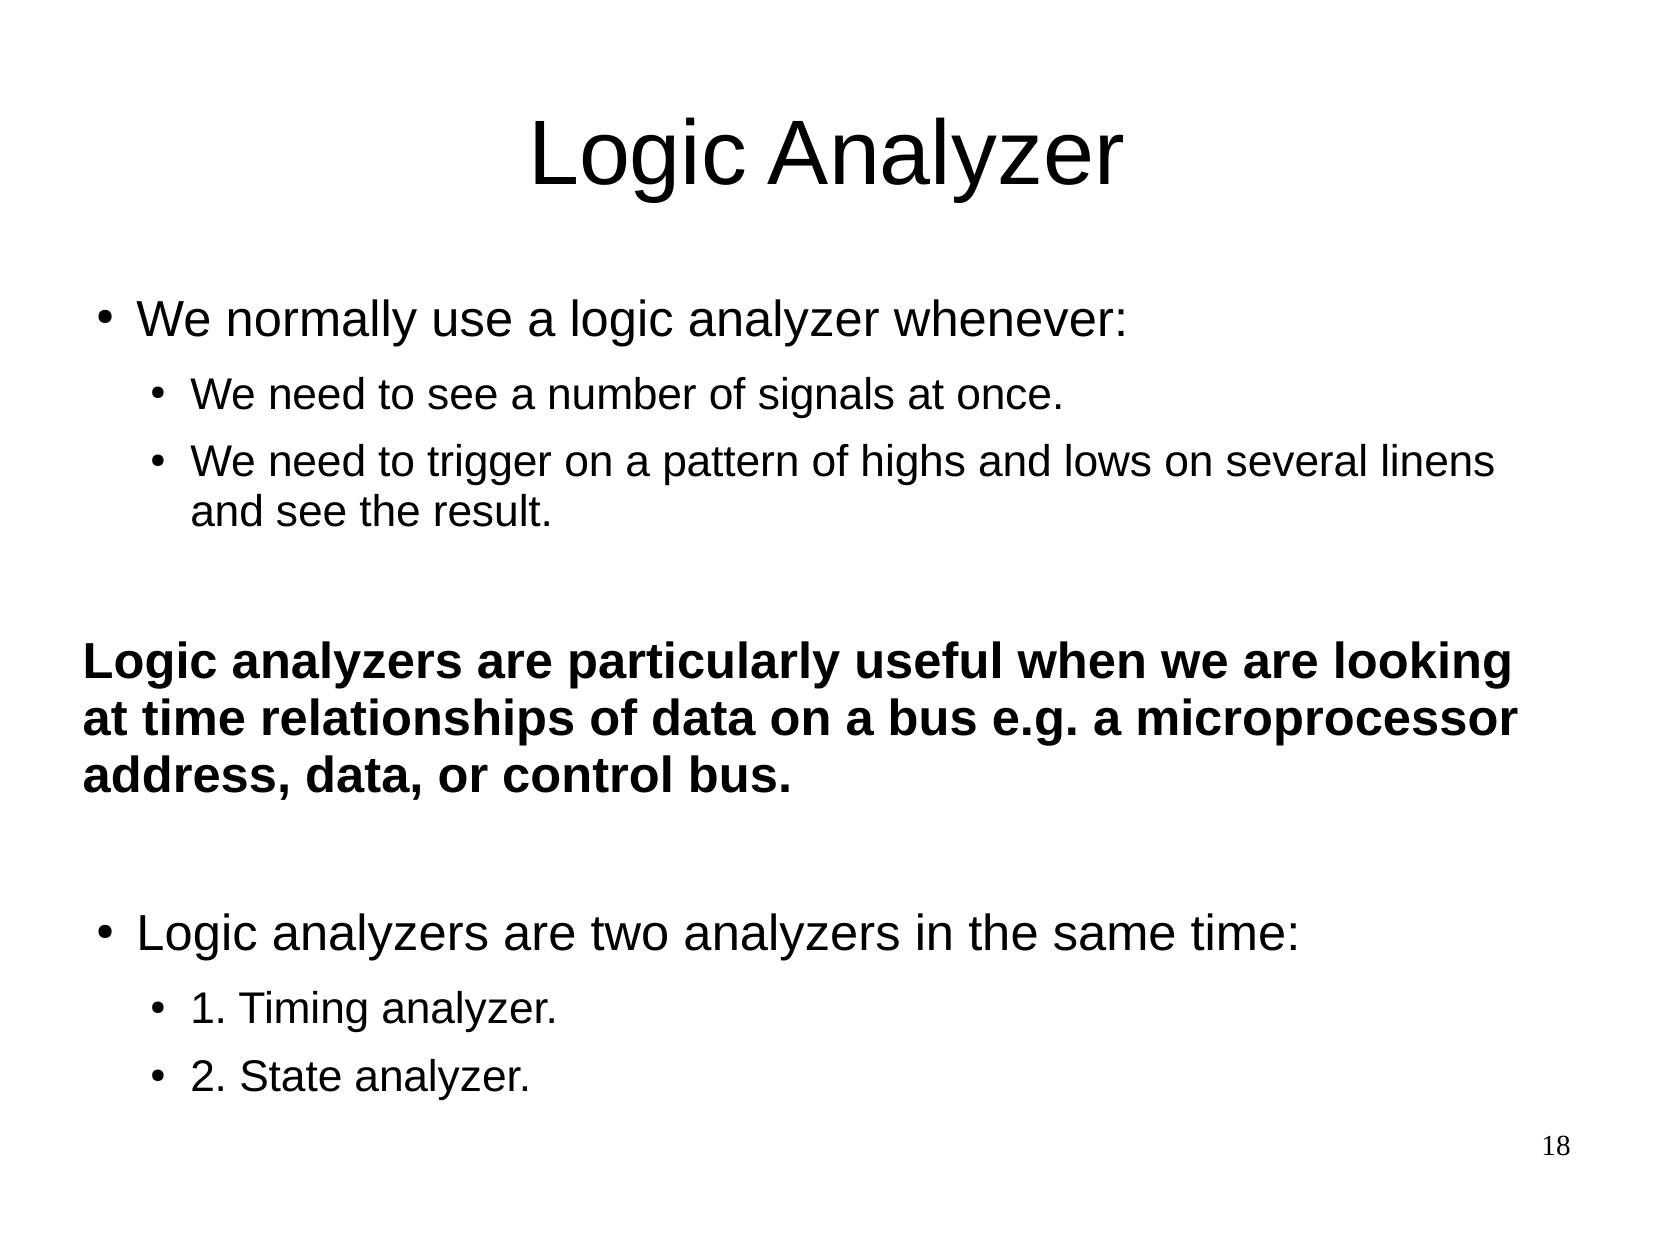

# Logic Analyzer
We normally use a logic analyzer whenever:
We need to see a number of signals at once.
We need to trigger on a pattern of highs and lows on several linens and see the result.
Logic analyzers are particularly useful when we are looking at time relationships of data on a bus e.g. a microprocessor address, data, or control bus.
Logic analyzers are two analyzers in the same time:
1. Timing analyzer.
2. State analyzer.
18